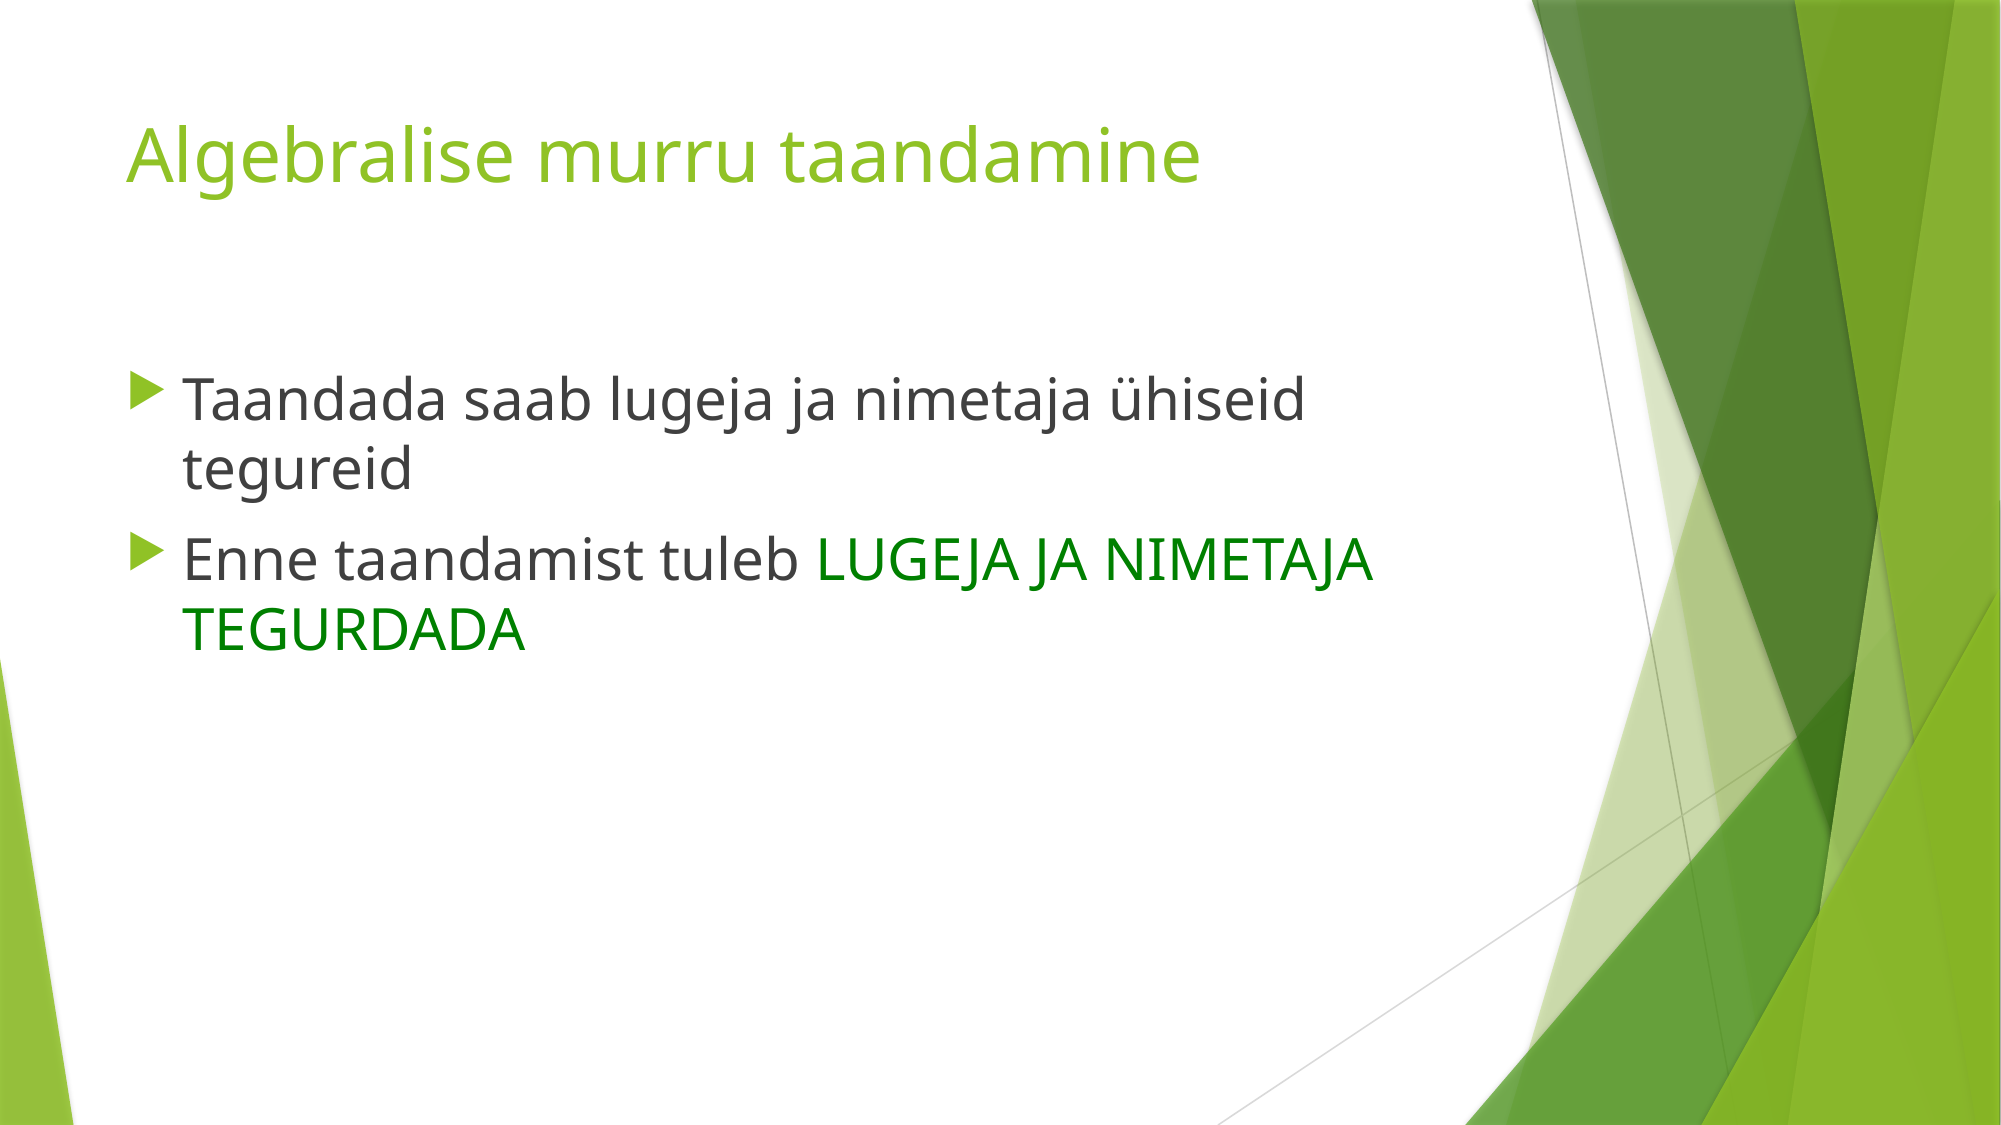

# Algebralise murru taandamine
Taandada saab lugeja ja nimetaja ühiseid tegureid
Enne taandamist tuleb LUGEJA JA NIMETAJA TEGURDADA